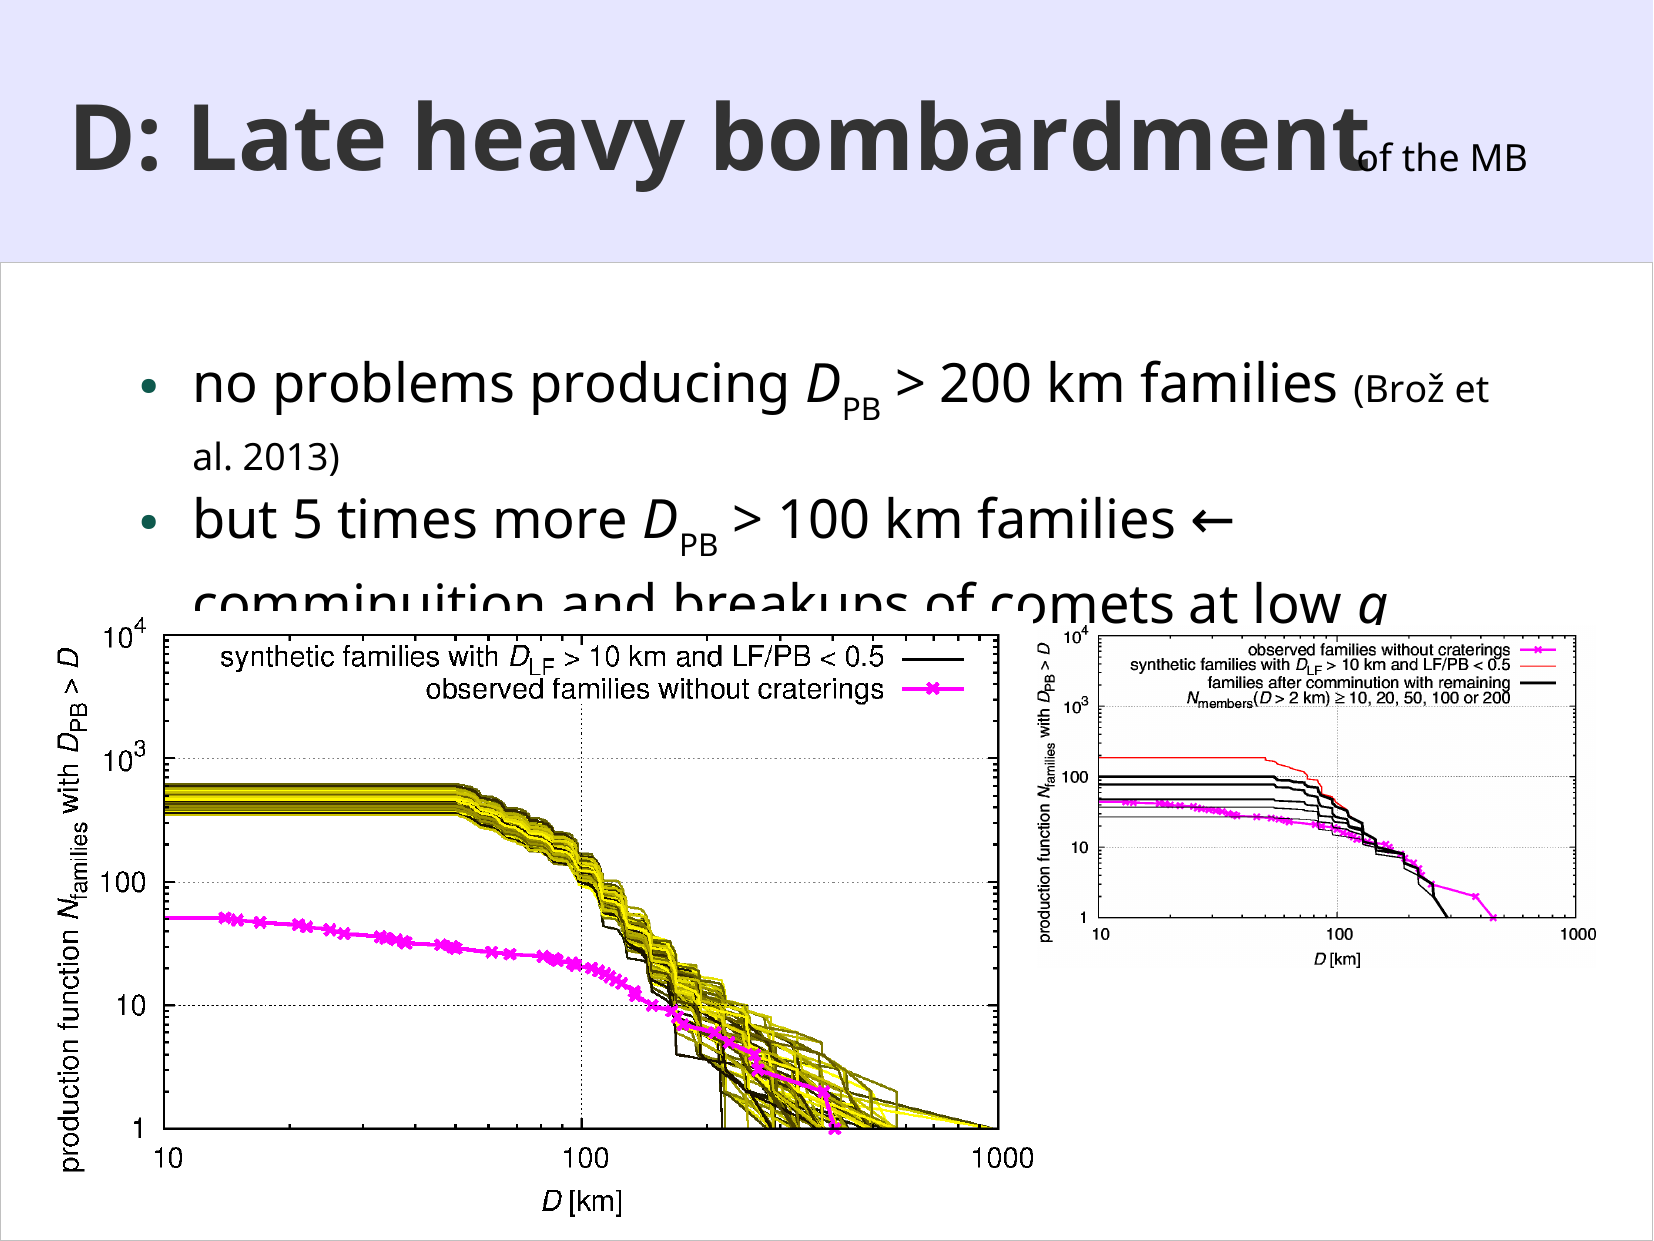

# D: Late heavy bombardment
of the MB
no problems producing DPB > 200 km families (Brož et al. 2013)
but 5 times more DPB > 100 km families ← comminuition and breakups of comets at low q